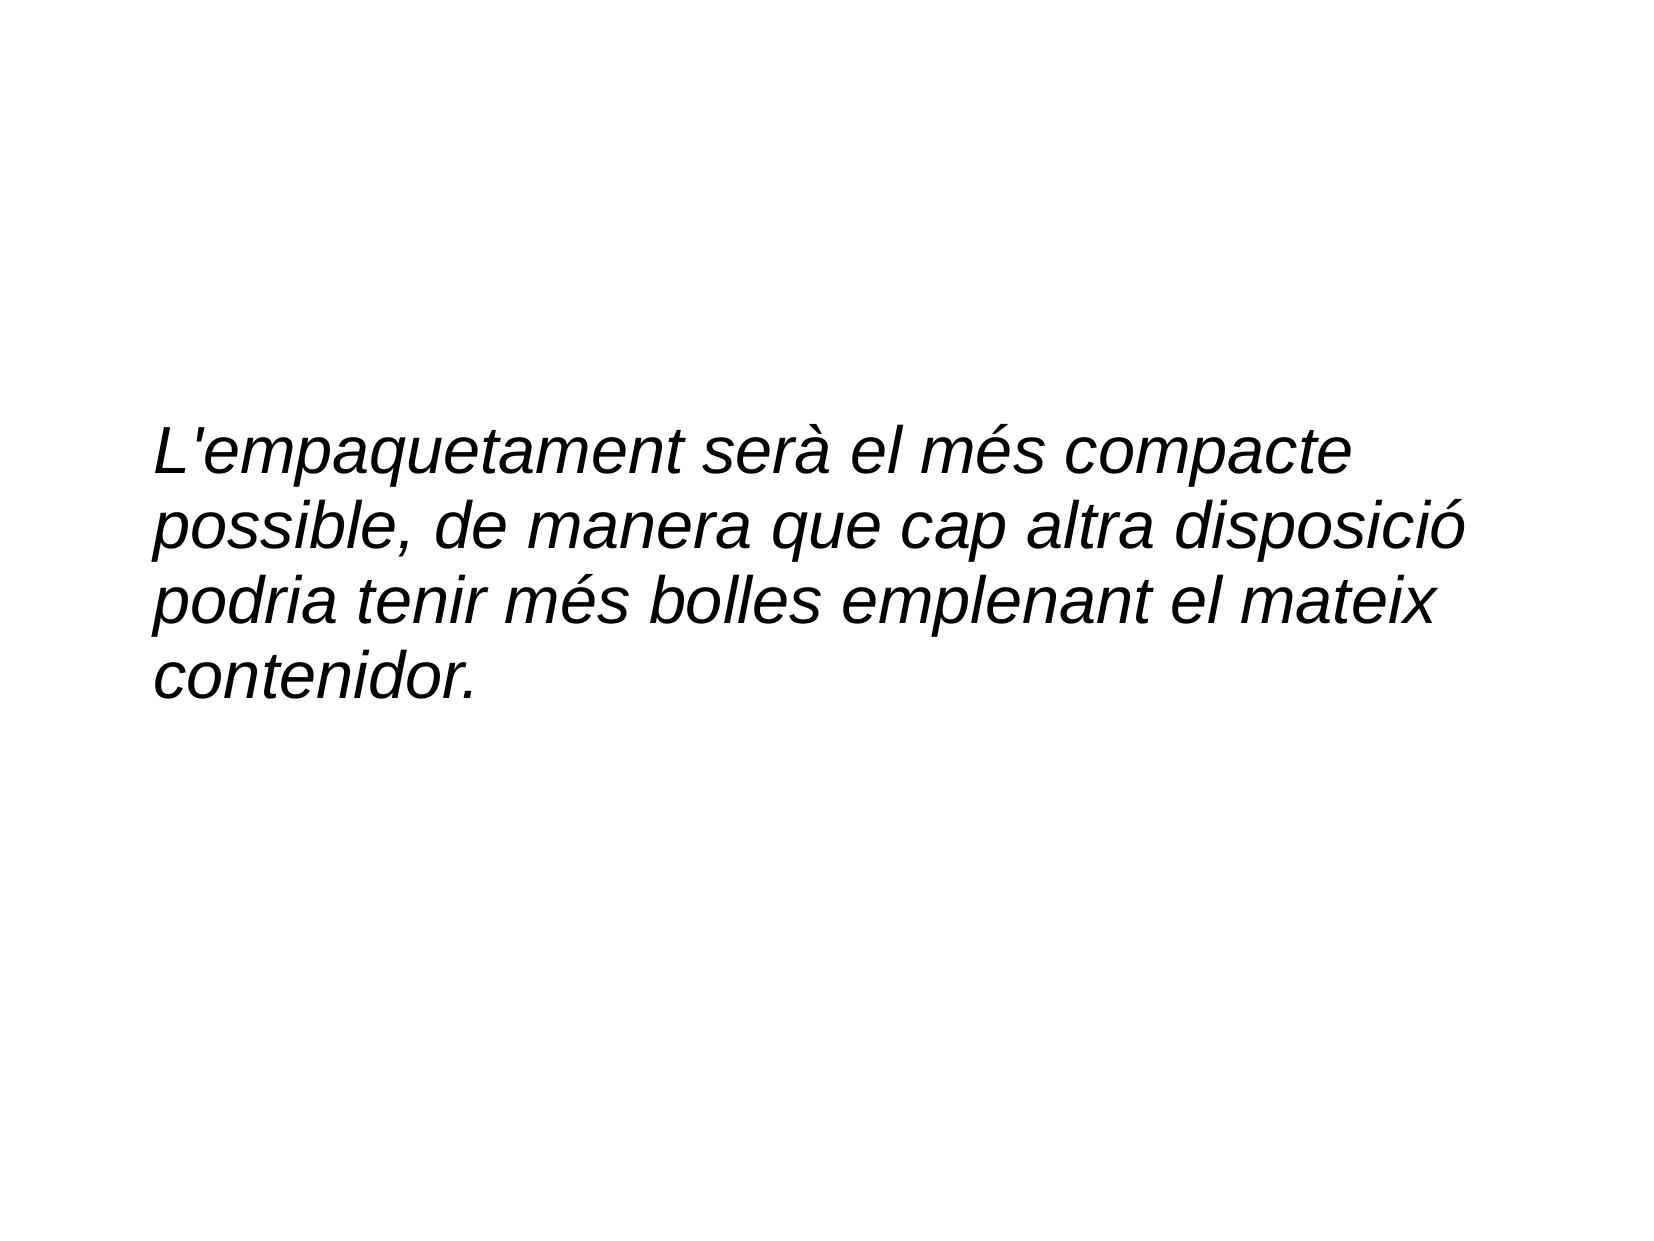

# L'empaquetament serà el més compacte possible, de manera que cap altra disposició podria tenir més bolles emplenant el mateix contenidor.